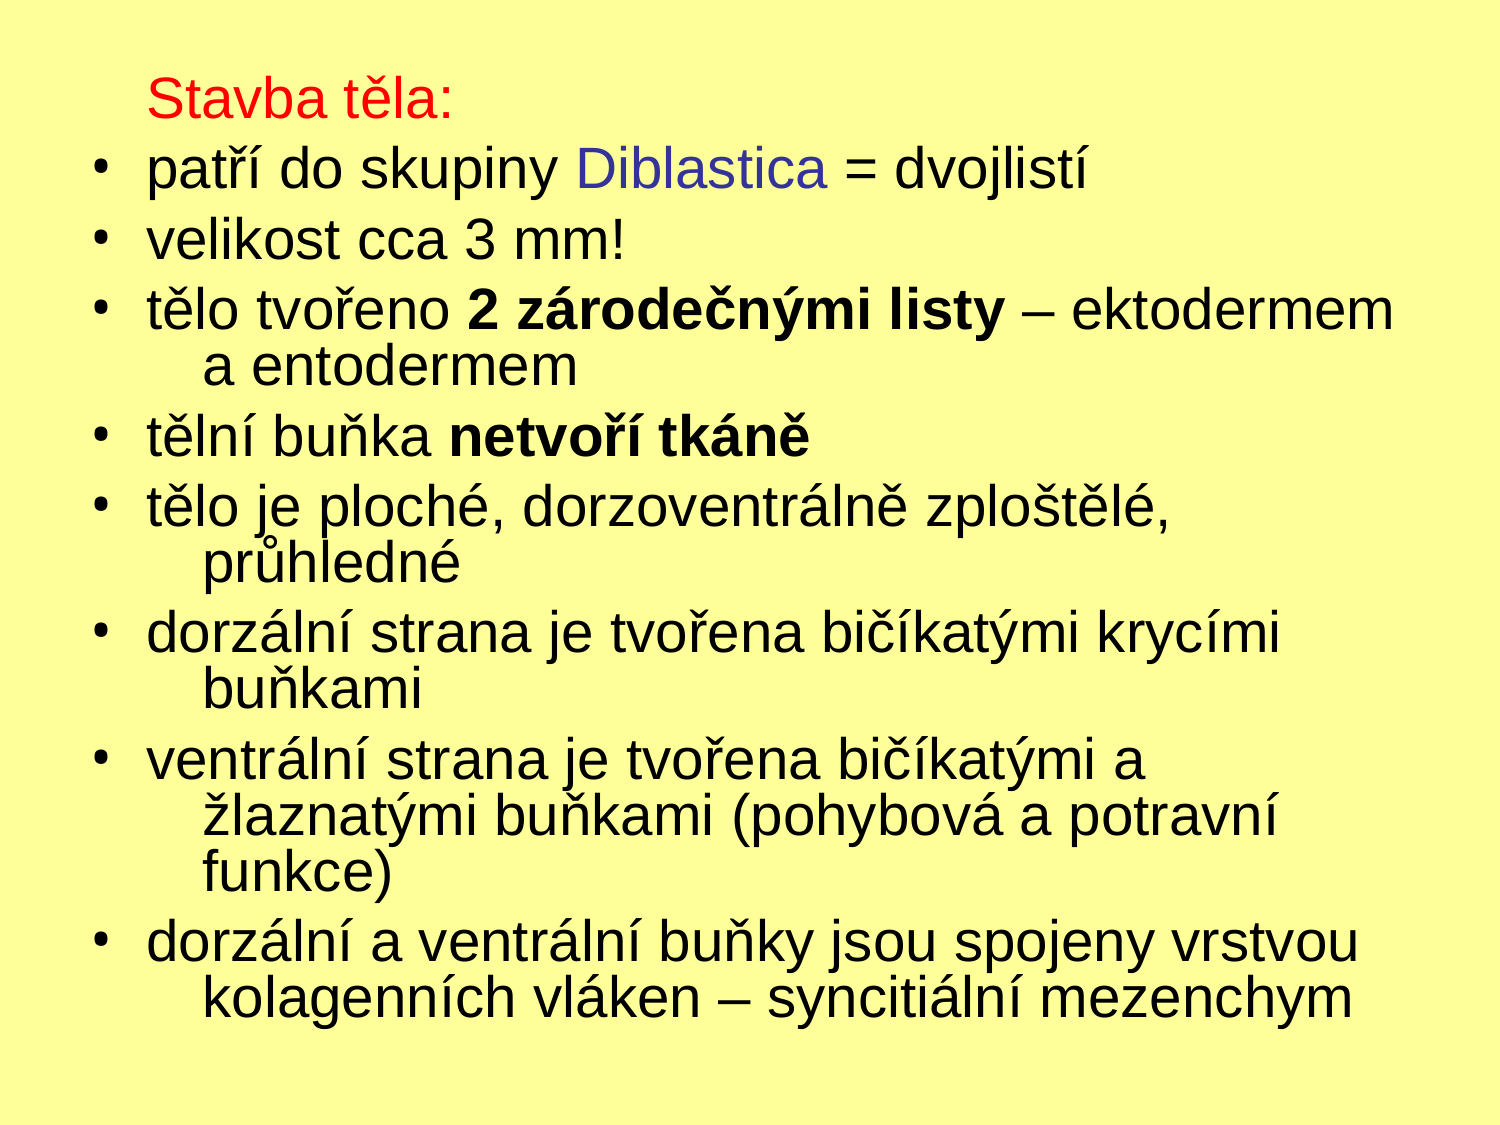

#
Stavba těla:
patří do skupiny Diblastica = dvojlistí
velikost cca 3 mm!
tělo tvořeno 2 zárodečnými listy – ektodermem a entodermem
tělní buňka netvoří tkáně
tělo je ploché, dorzoventrálně zploštělé, průhledné
dorzální strana je tvořena bičíkatými krycími buňkami
ventrální strana je tvořena bičíkatými a žlaznatými buňkami (pohybová a potravní funkce)
dorzální a ventrální buňky jsou spojeny vrstvou kolagenních vláken – syncitiální mezenchym